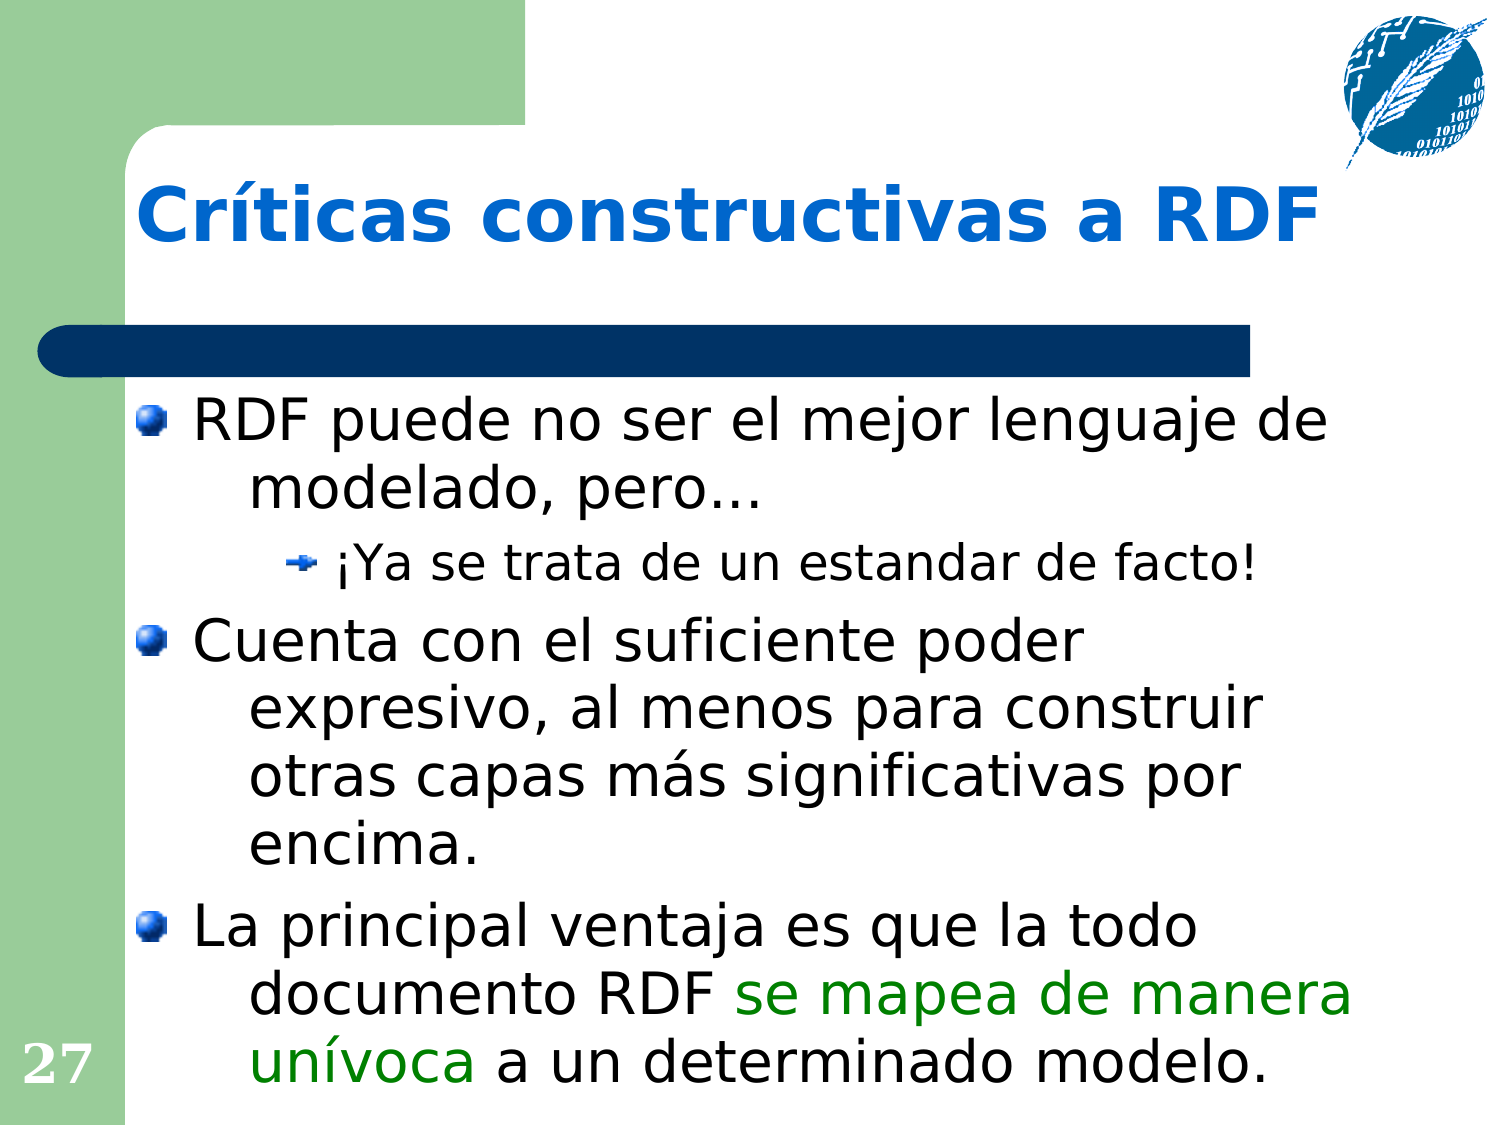

# Críticas constructivas a RDF
RDF puede no ser el mejor lenguaje de modelado, pero...
¡Ya se trata de un estandar de facto!
Cuenta con el suficiente poder expresivo, al menos para construir otras capas más significativas por encima.
La principal ventaja es que la todo documento RDF se mapea de manera unívoca a un determinado modelo.
27